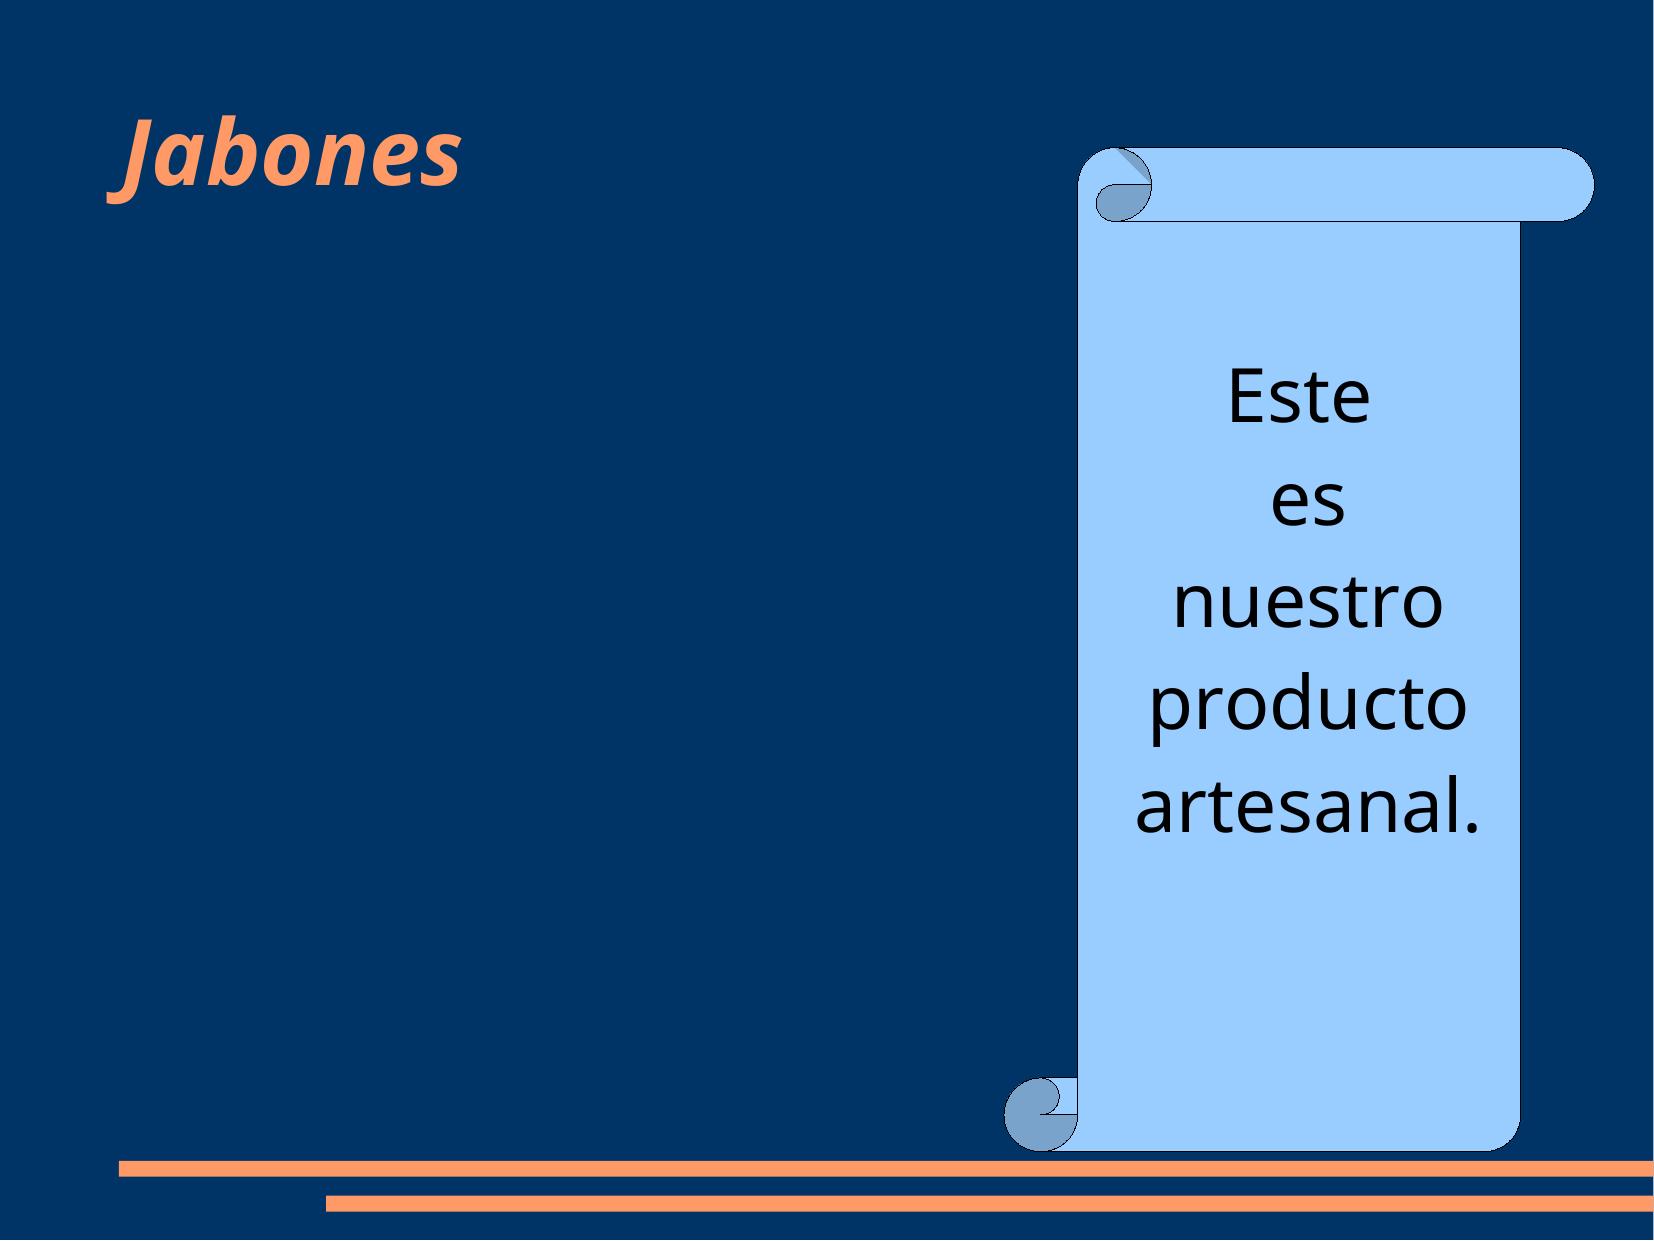

# Jabones
Este
 es
 nuestro
 producto
 artesanal.